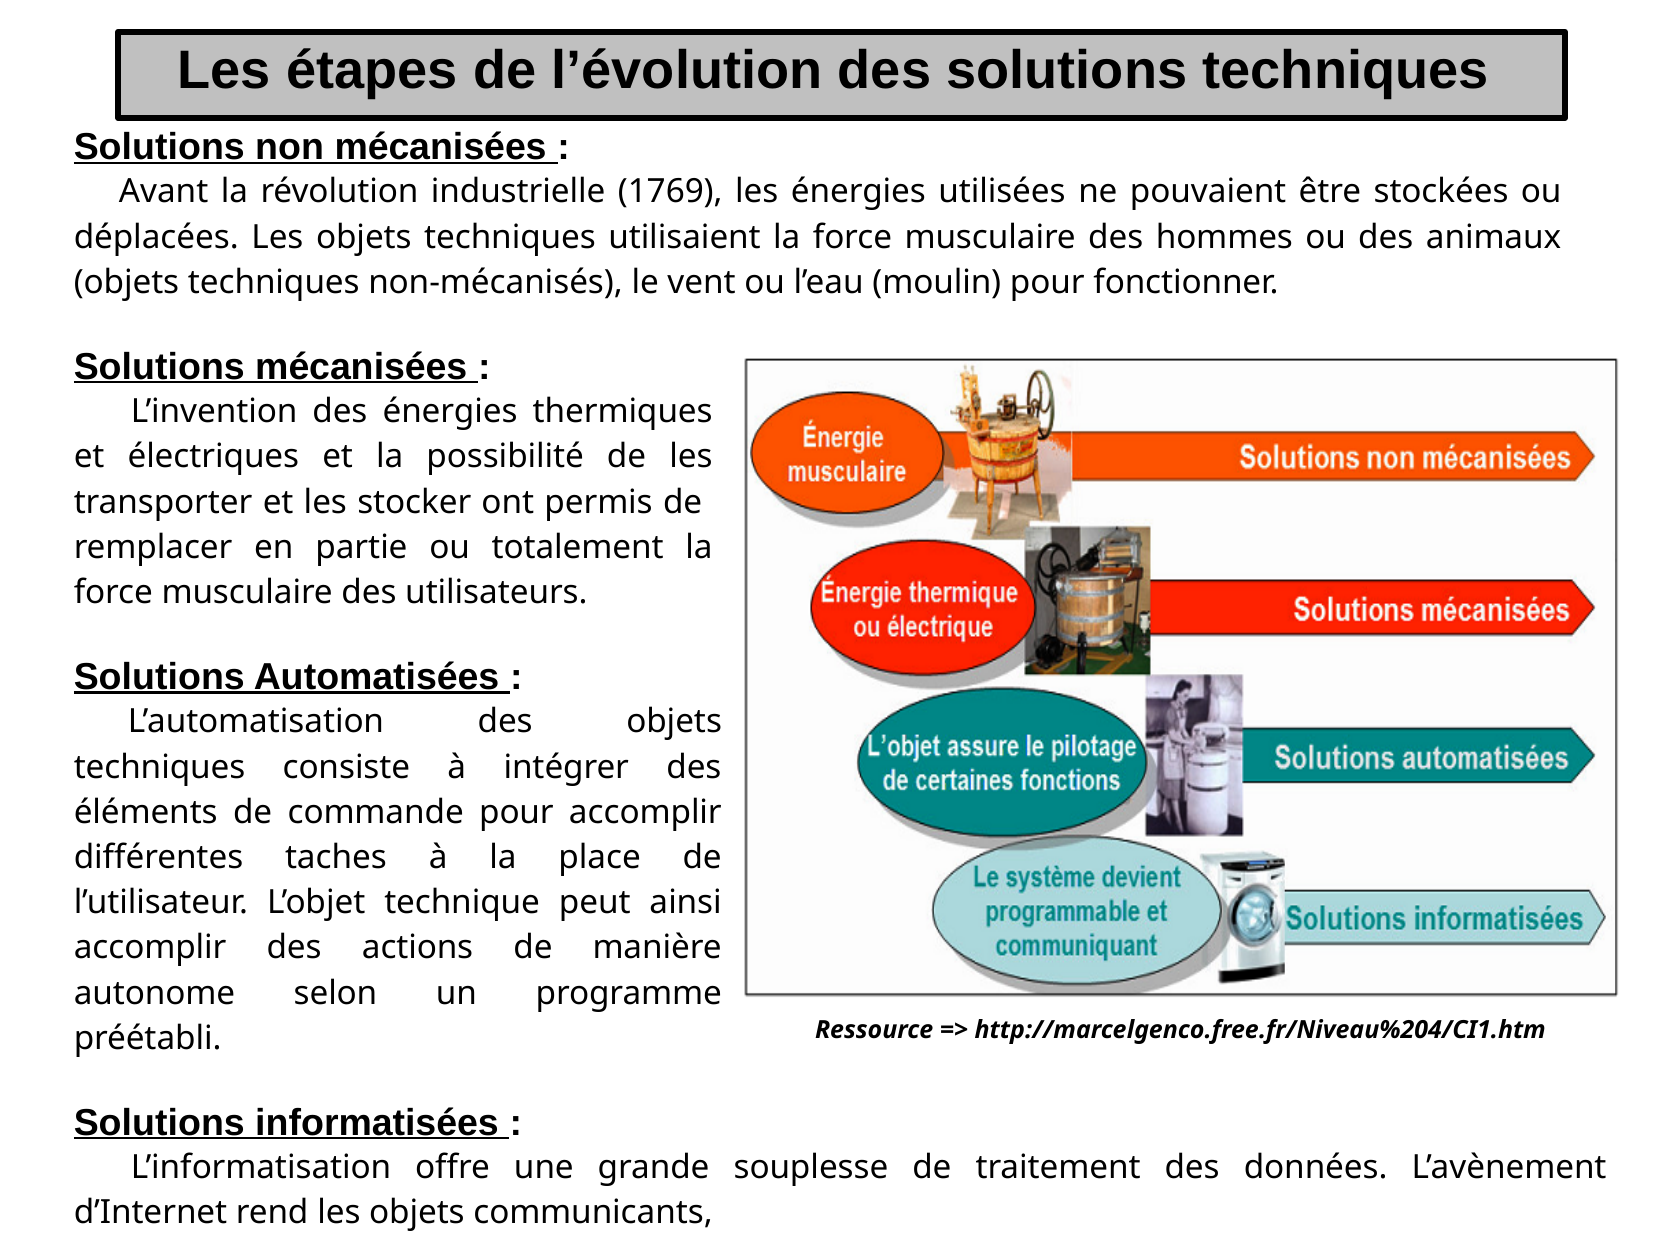

Les étapes de l’évolution des solutions techniques
Solutions non mécanisées :
Avant la révolution industrielle (1769), les énergies utilisées ne pouvaient être stockées ou déplacées. Les objets techniques utilisaient la force musculaire des hommes ou des animaux (objets techniques non-mécanisés), le vent ou l’eau (moulin) pour fonctionner.
Solutions mécanisées :
L’invention des énergies thermiques et électriques et la possibilité de les transporter et les stocker ont permis de remplacer en partie ou totalement la force musculaire des utilisateurs.
Solutions Automatisées :
L’automatisation des objets techniques consiste à intégrer des éléments de commande pour accomplir différentes taches à la place de l’utilisateur. L’objet technique peut ainsi accomplir des actions de manière autonome selon un programme préétabli.
Solutions informatisées :
L’informatisation offre une grande souplesse de traitement des données. L’avènement d’Internet rend les objets communicants,
Ressource => http://marcelgenco.free.fr/Niveau%204/CI1.htm